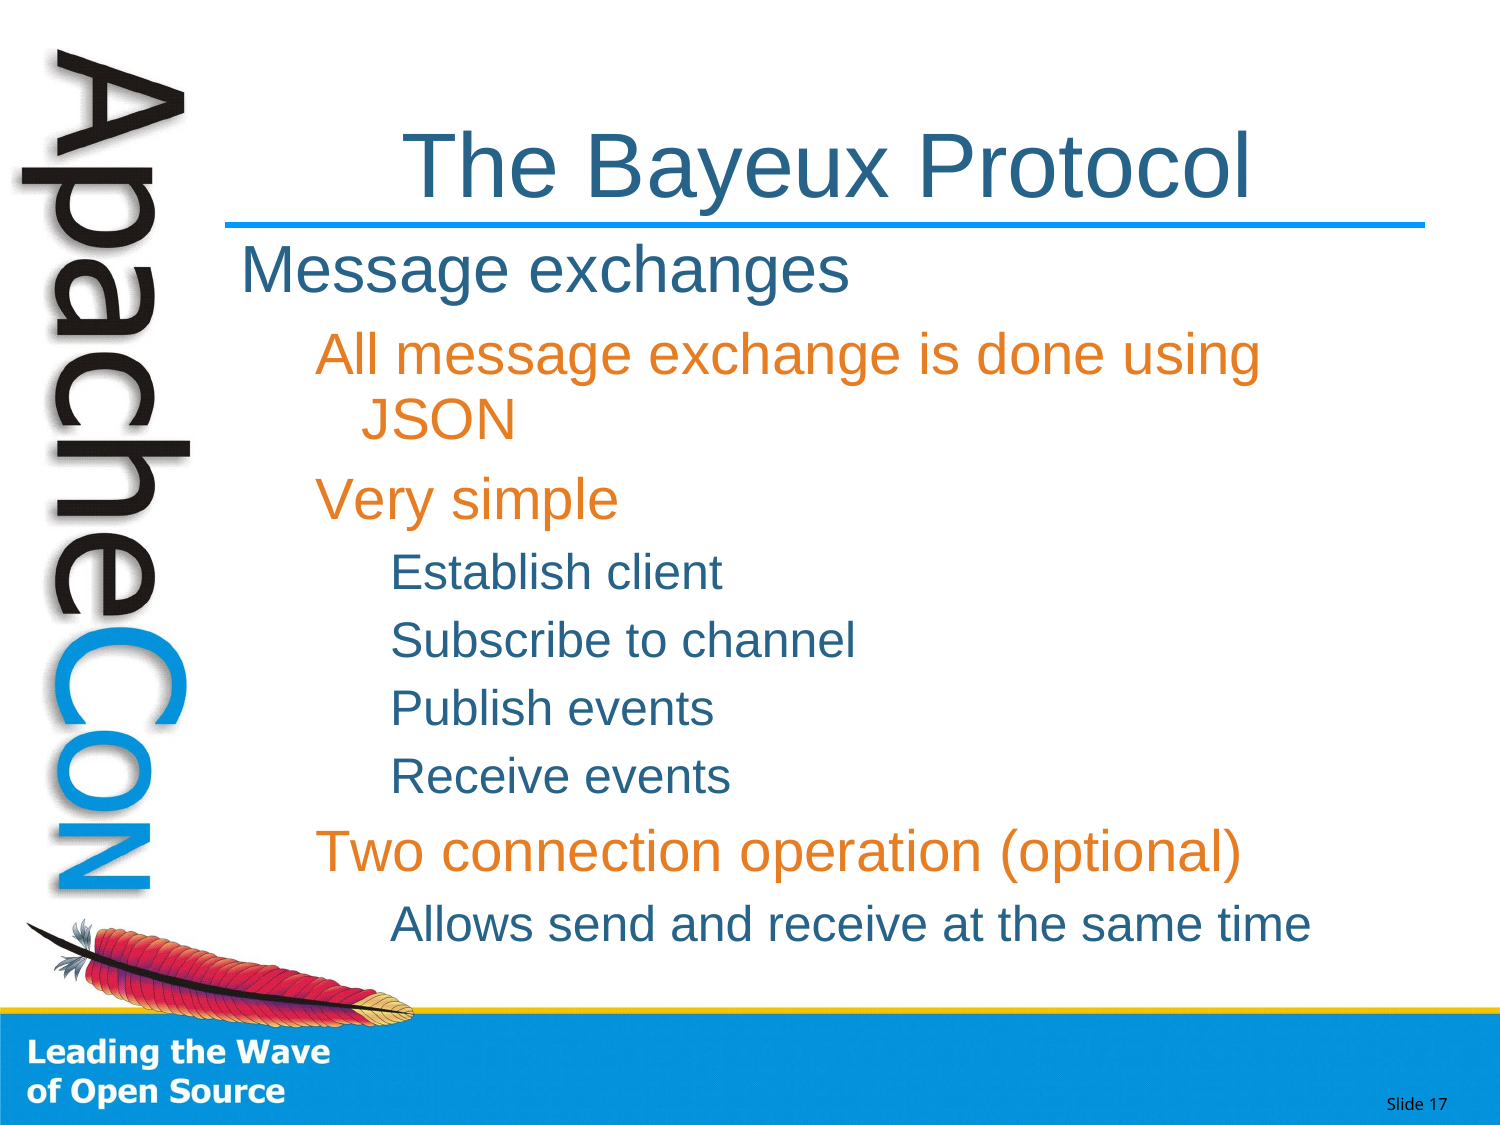

# The Bayeux Protocol
Message exchanges
All message exchange is done using JSON
Very simple
Establish client
Subscribe to channel
Publish events
Receive events
Two connection operation (optional)
Allows send and receive at the same time
Slide